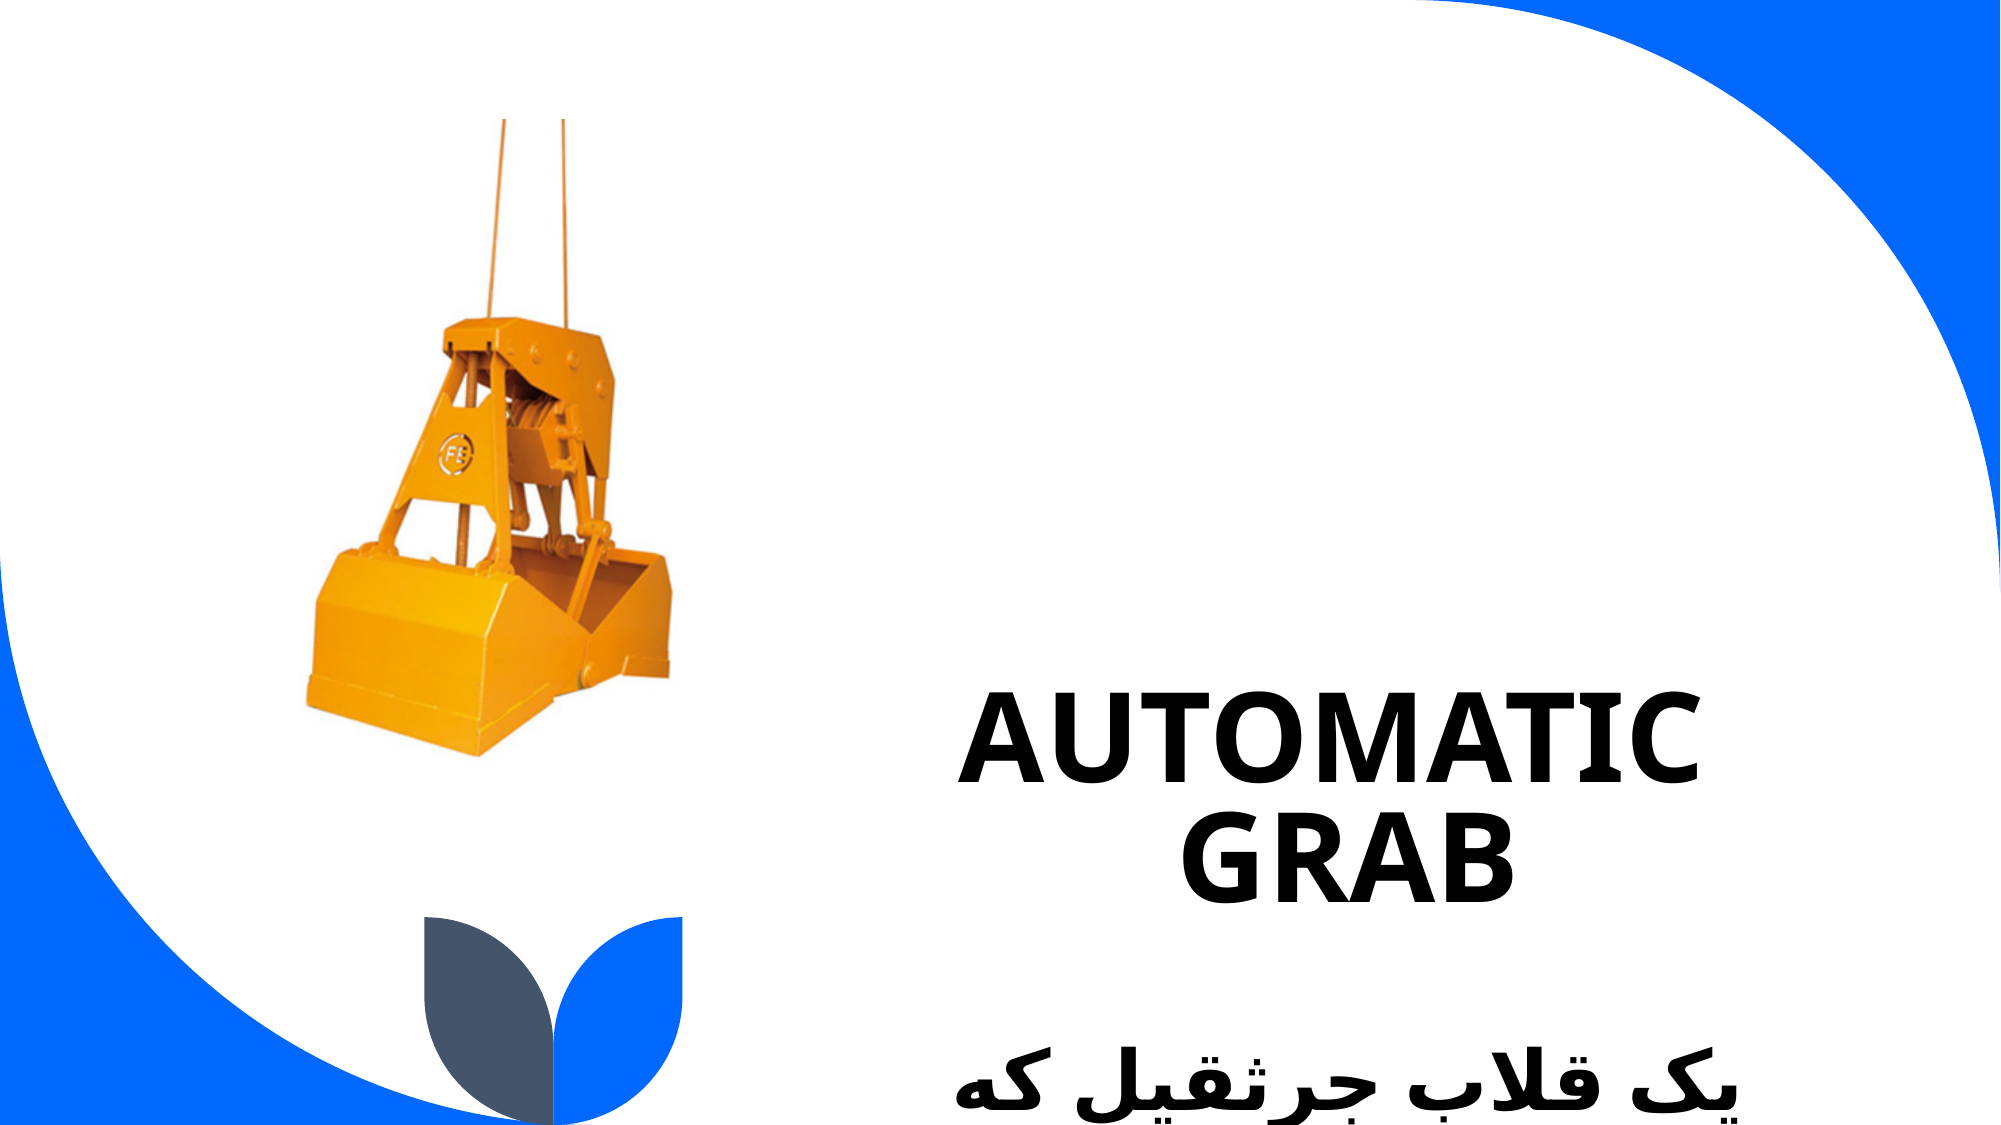

# AUTOMATIC  GRAB یک قلاب جرثقیل که عملیات گرفتن و رها کردن را بدون کمک دستی انجام می دهد